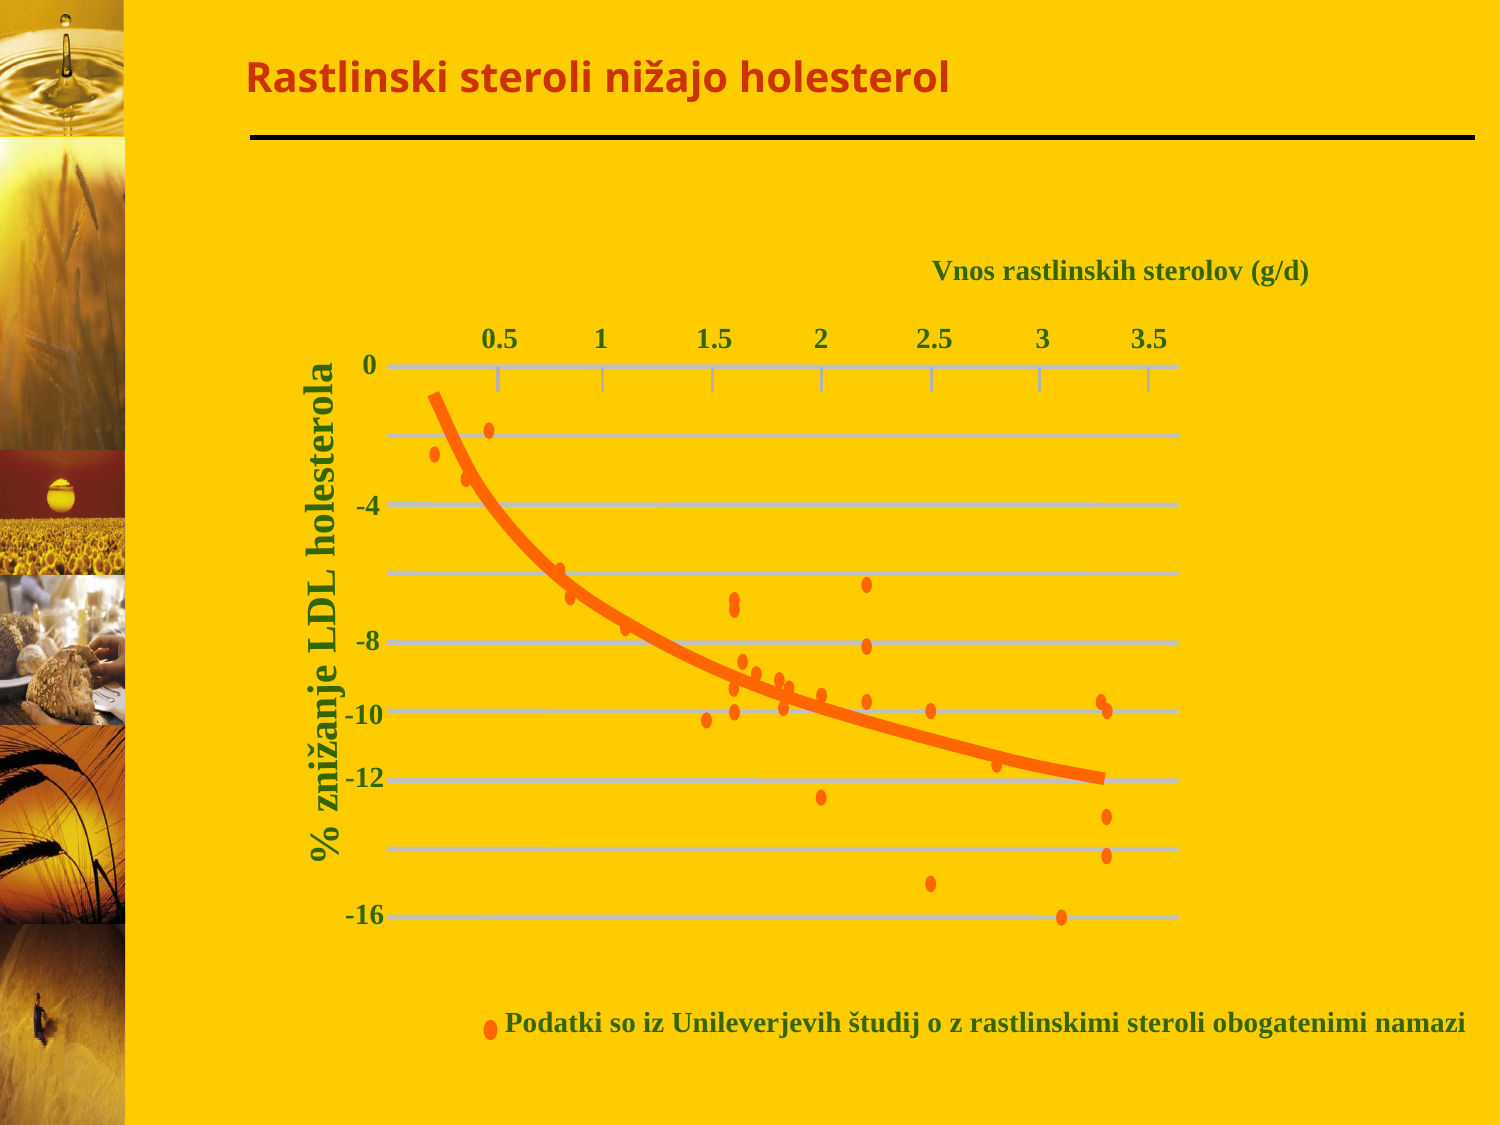

Rastlinski steroli nižajo holesterol
Vnos rastlinskih sterolov (g/d)
0.5
1
1.5
2
2.5
3
3.5
0
-4
-8
-10
-12
-16
Podatki so iz Unileverjevih študij o z rastlinskimi steroli obogatenimi namazi
% znižanje LDL holesterola